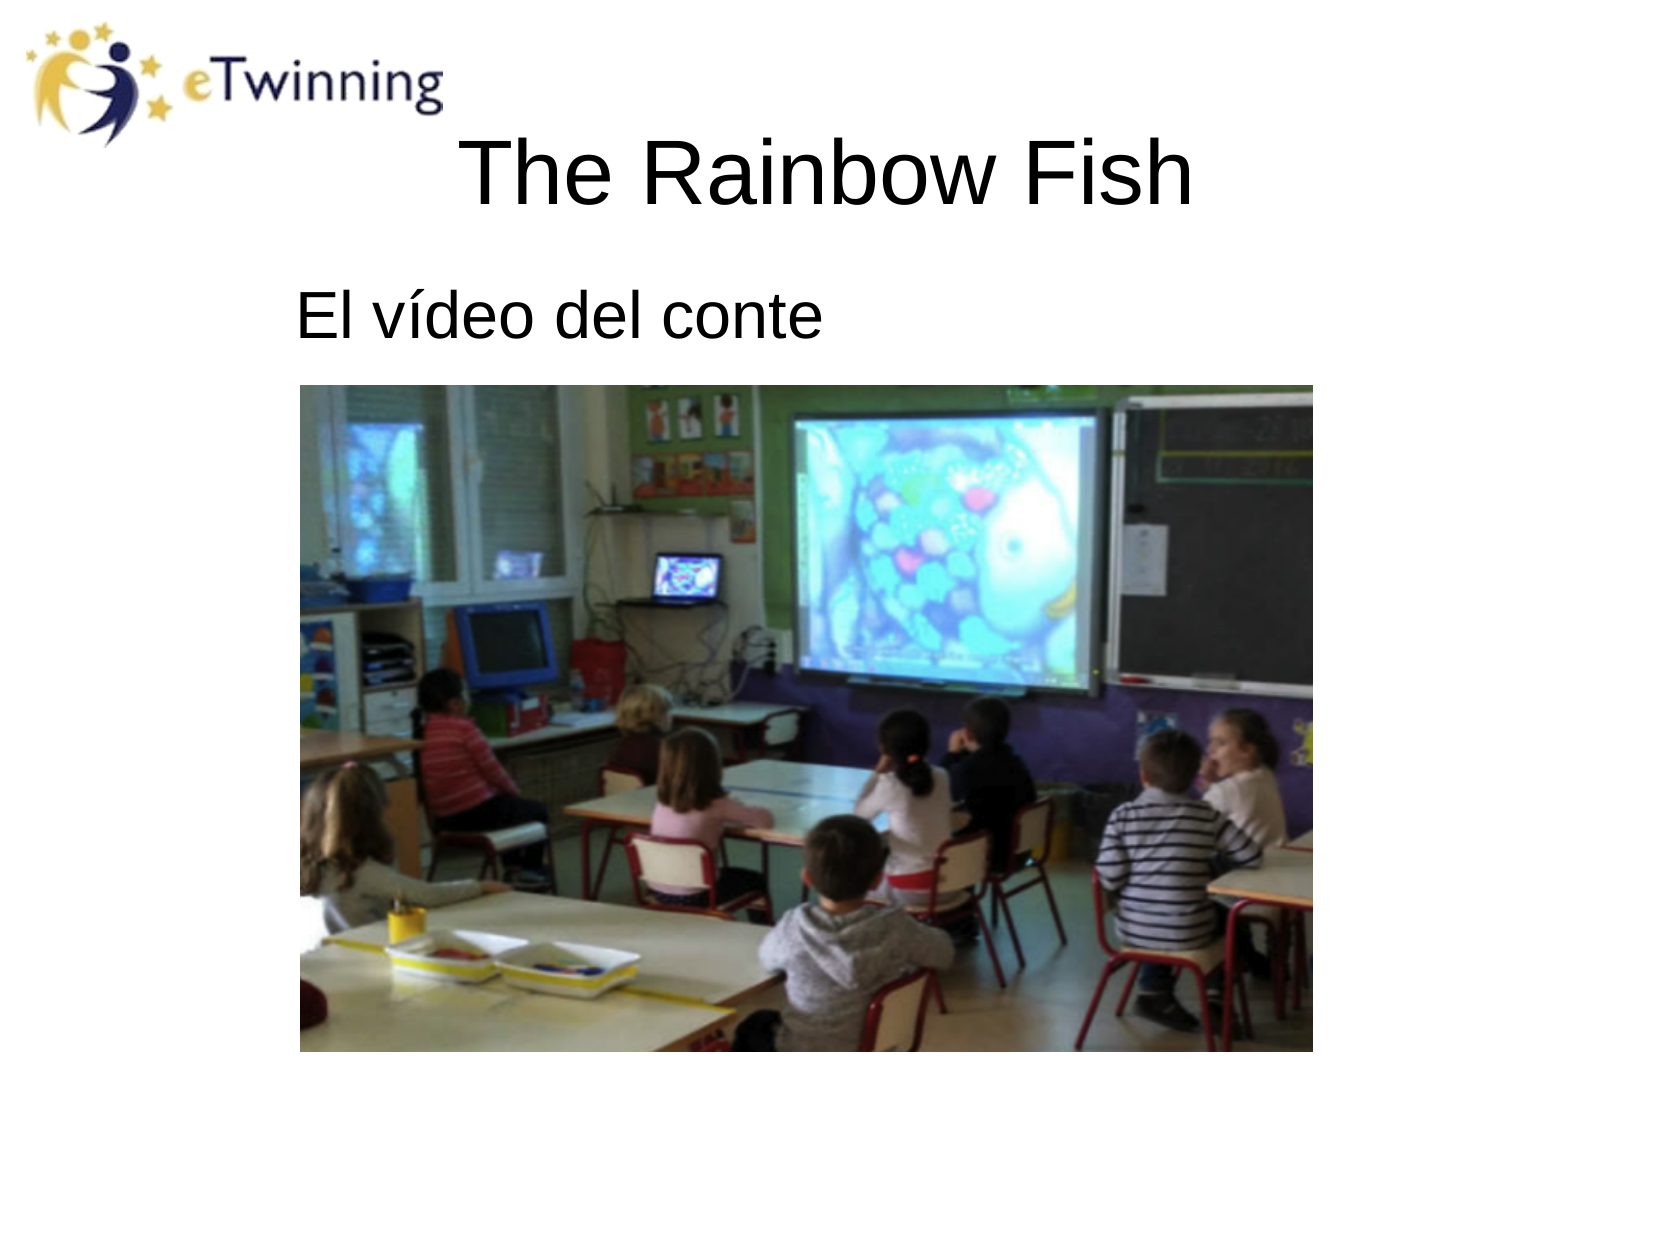

# The Rainbow Fish
El vídeo del conte